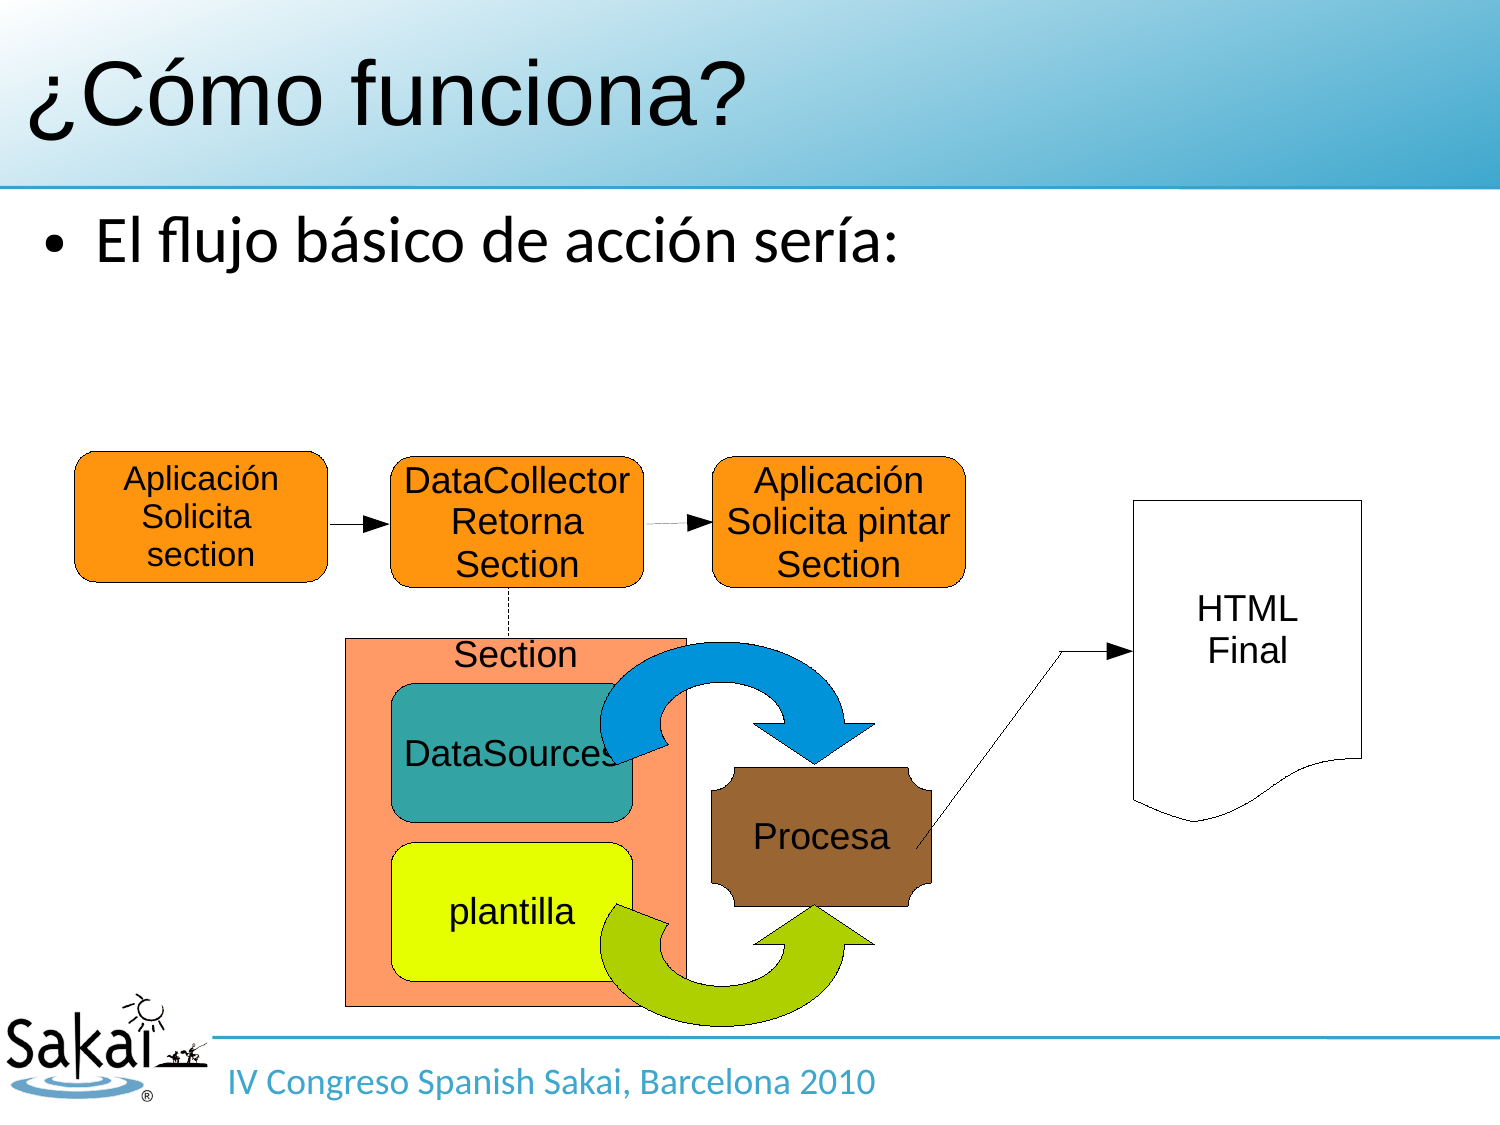

# ¿Cómo funciona?
El flujo básico de acción sería:
Aplicación
Solicita
section
DataCollector
Retorna
Section
Aplicación
Solicita pintar
Section
HTML
Final
Section
DataSources
plantilla
Procesa